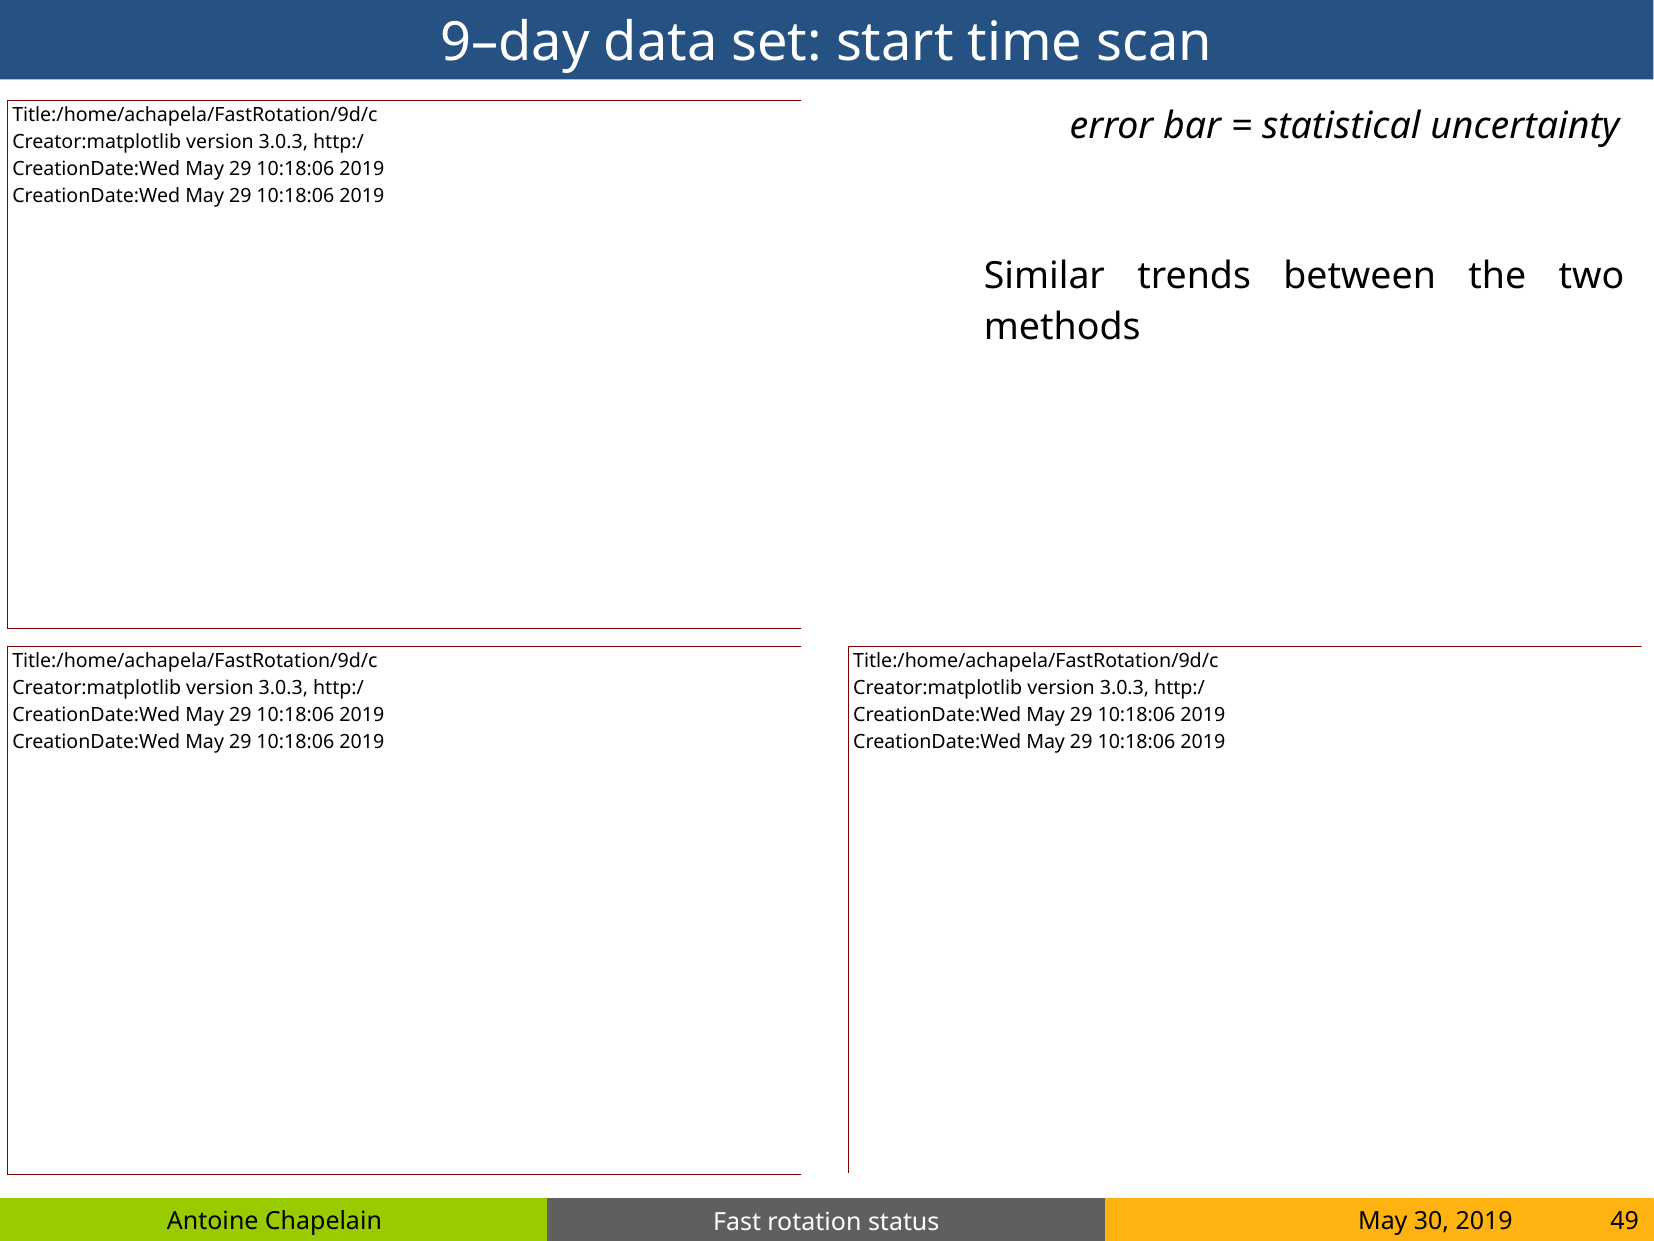

# 9–day data set: start time scan
error bar = statistical uncertainty
Similar trends between the two methods